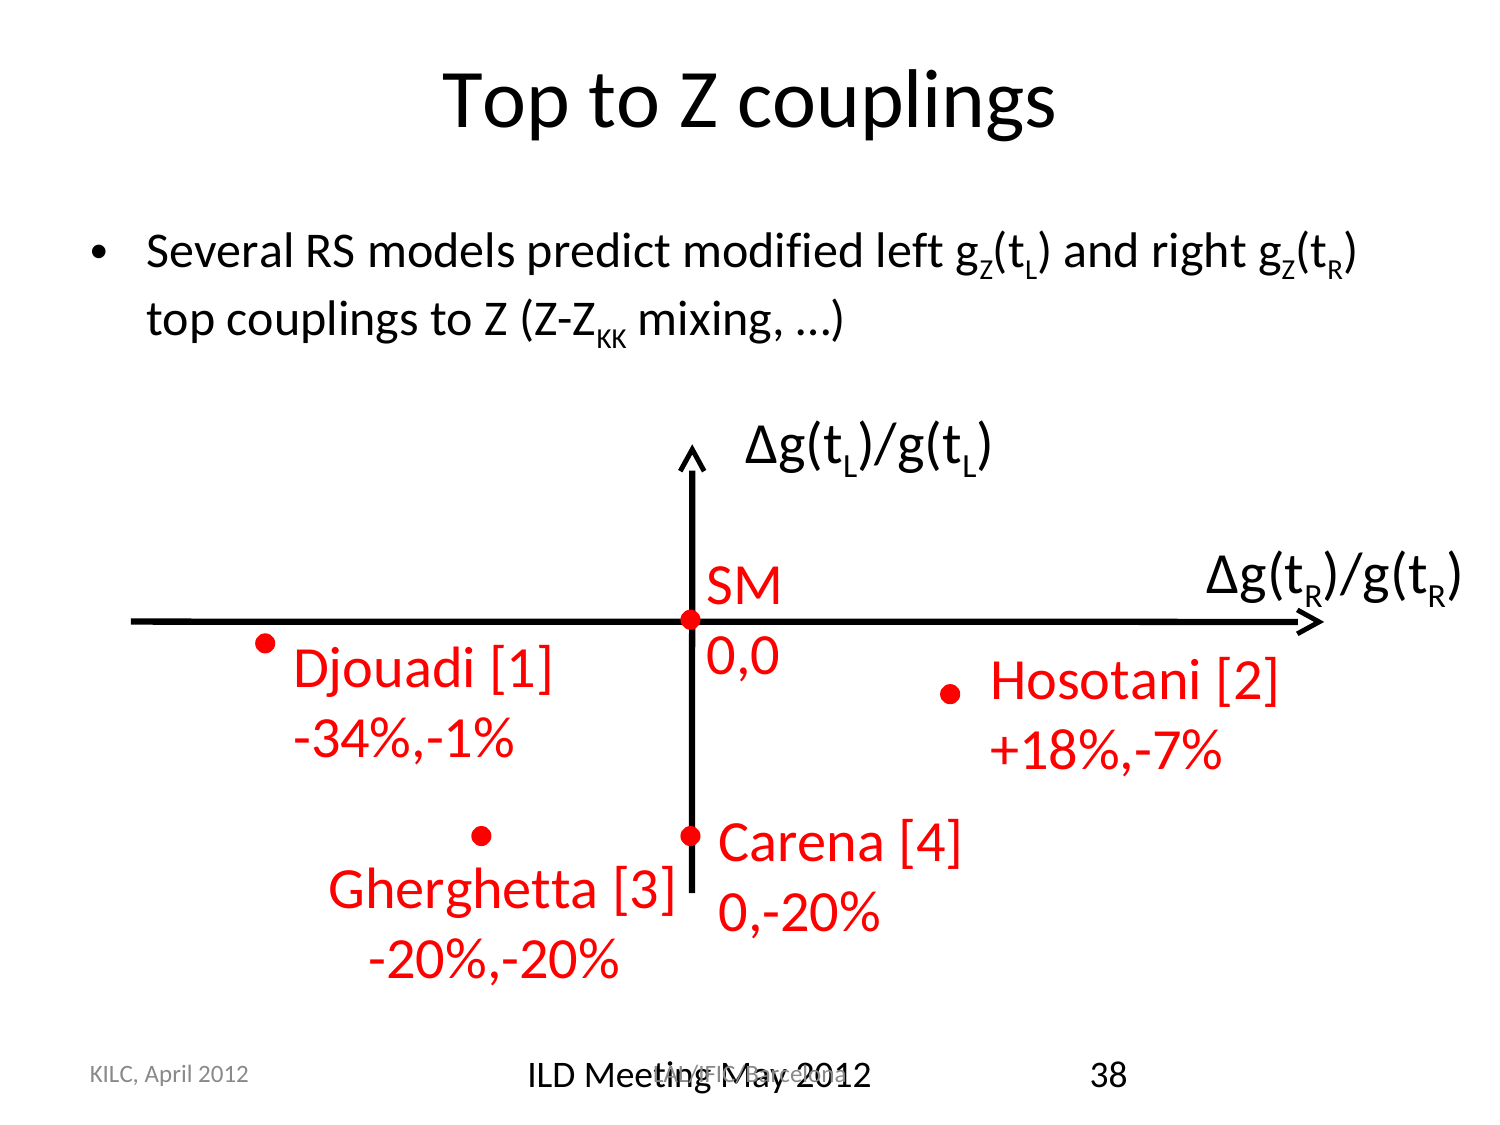

# Top to Z couplings
Several RS models predict modified left gZ(tL) and right gZ(tR) top couplings to Z (Z-ZKK mixing, …)
Δg(tL)/g(tL)
Δg(tR)/g(tR)
SM 0,0
Djouadi [1]
-34%,-1%
Hosotani [2]
+18%,-7%
Carena [4]
0,-20%
Gherghetta [3]
 -20%,-20%
38
ILD Meeting May 2012
KILC, April 2012
LAL/IFIC/Barcelona